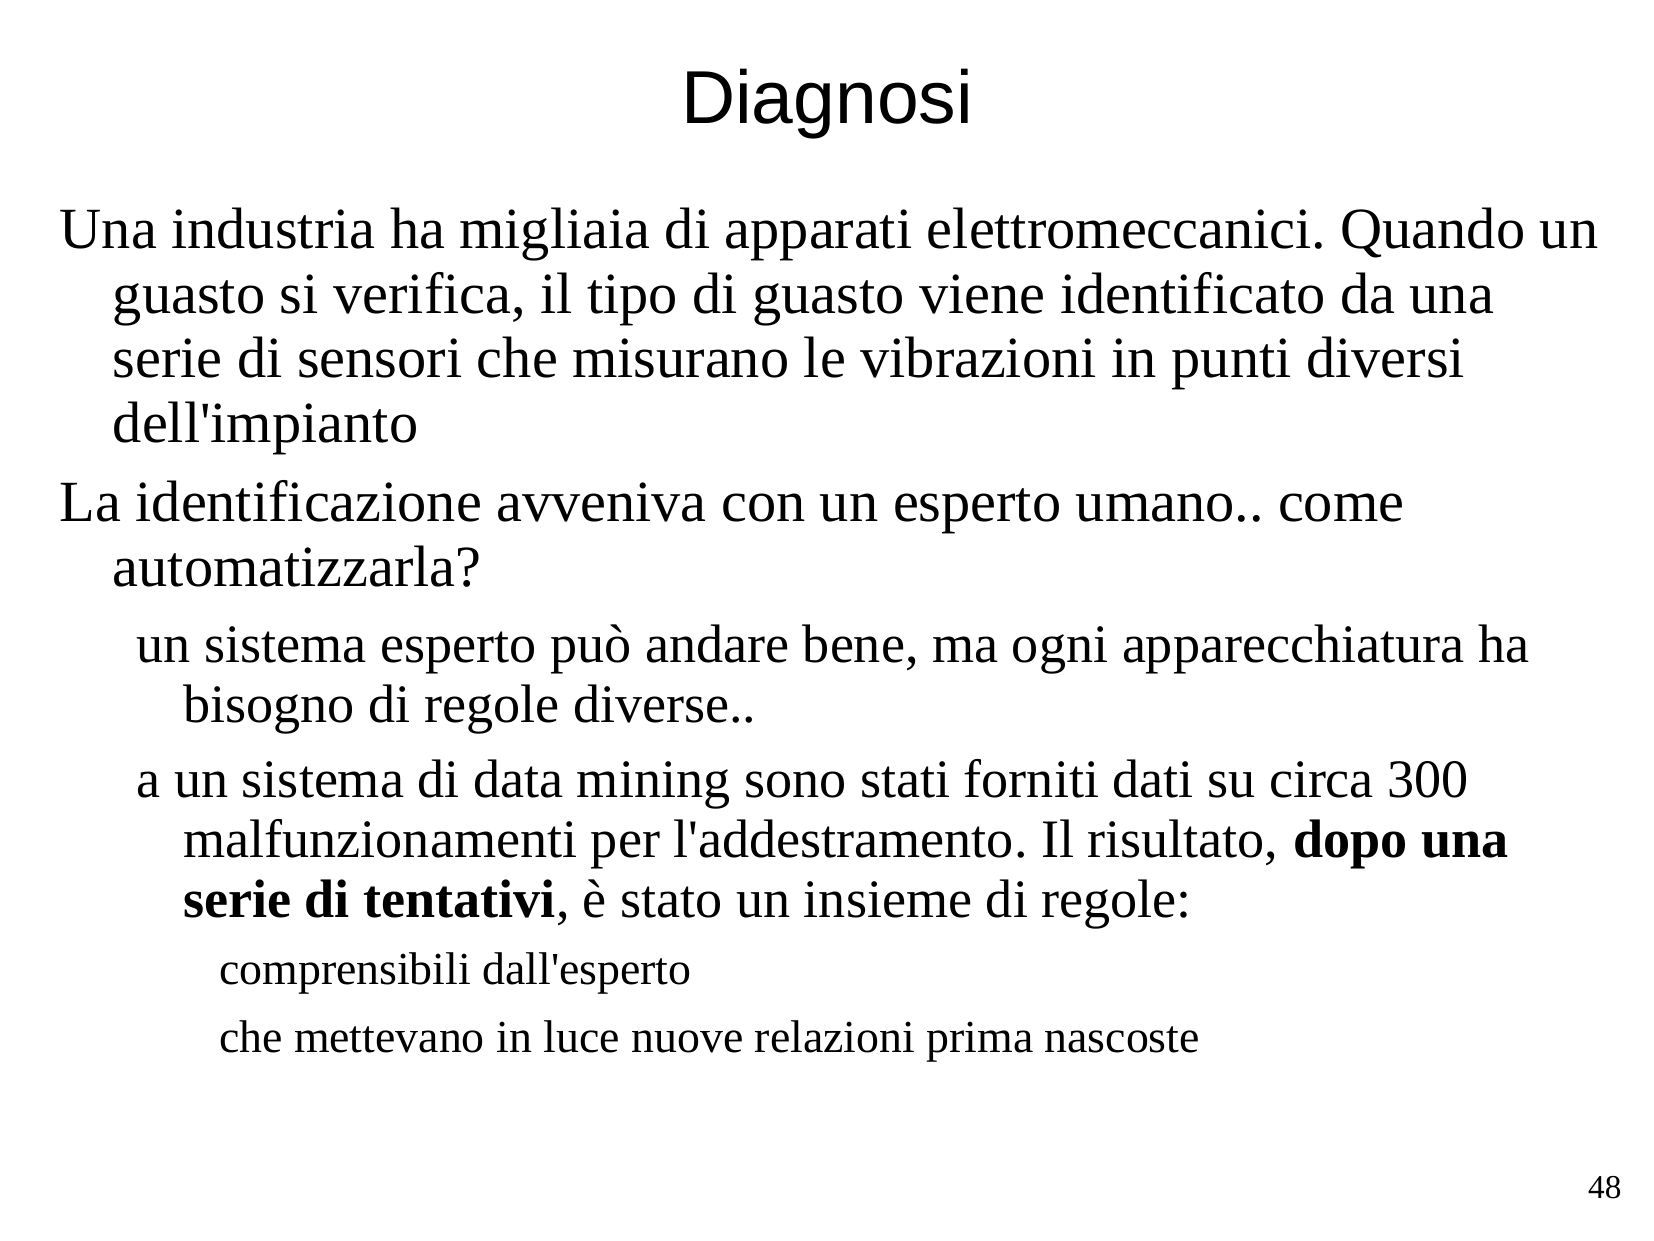

# Diagnosi
Una industria ha migliaia di apparati elettromeccanici. Quando un guasto si verifica, il tipo di guasto viene identificato da una serie di sensori che misurano le vibrazioni in punti diversi dell'impianto
La identificazione avveniva con un esperto umano.. come automatizzarla?
un sistema esperto può andare bene, ma ogni apparecchiatura ha bisogno di regole diverse..
a un sistema di data mining sono stati forniti dati su circa 300 malfunzionamenti per l'addestramento. Il risultato, dopo una serie di tentativi, è stato un insieme di regole:
comprensibili dall'esperto
che mettevano in luce nuove relazioni prima nascoste